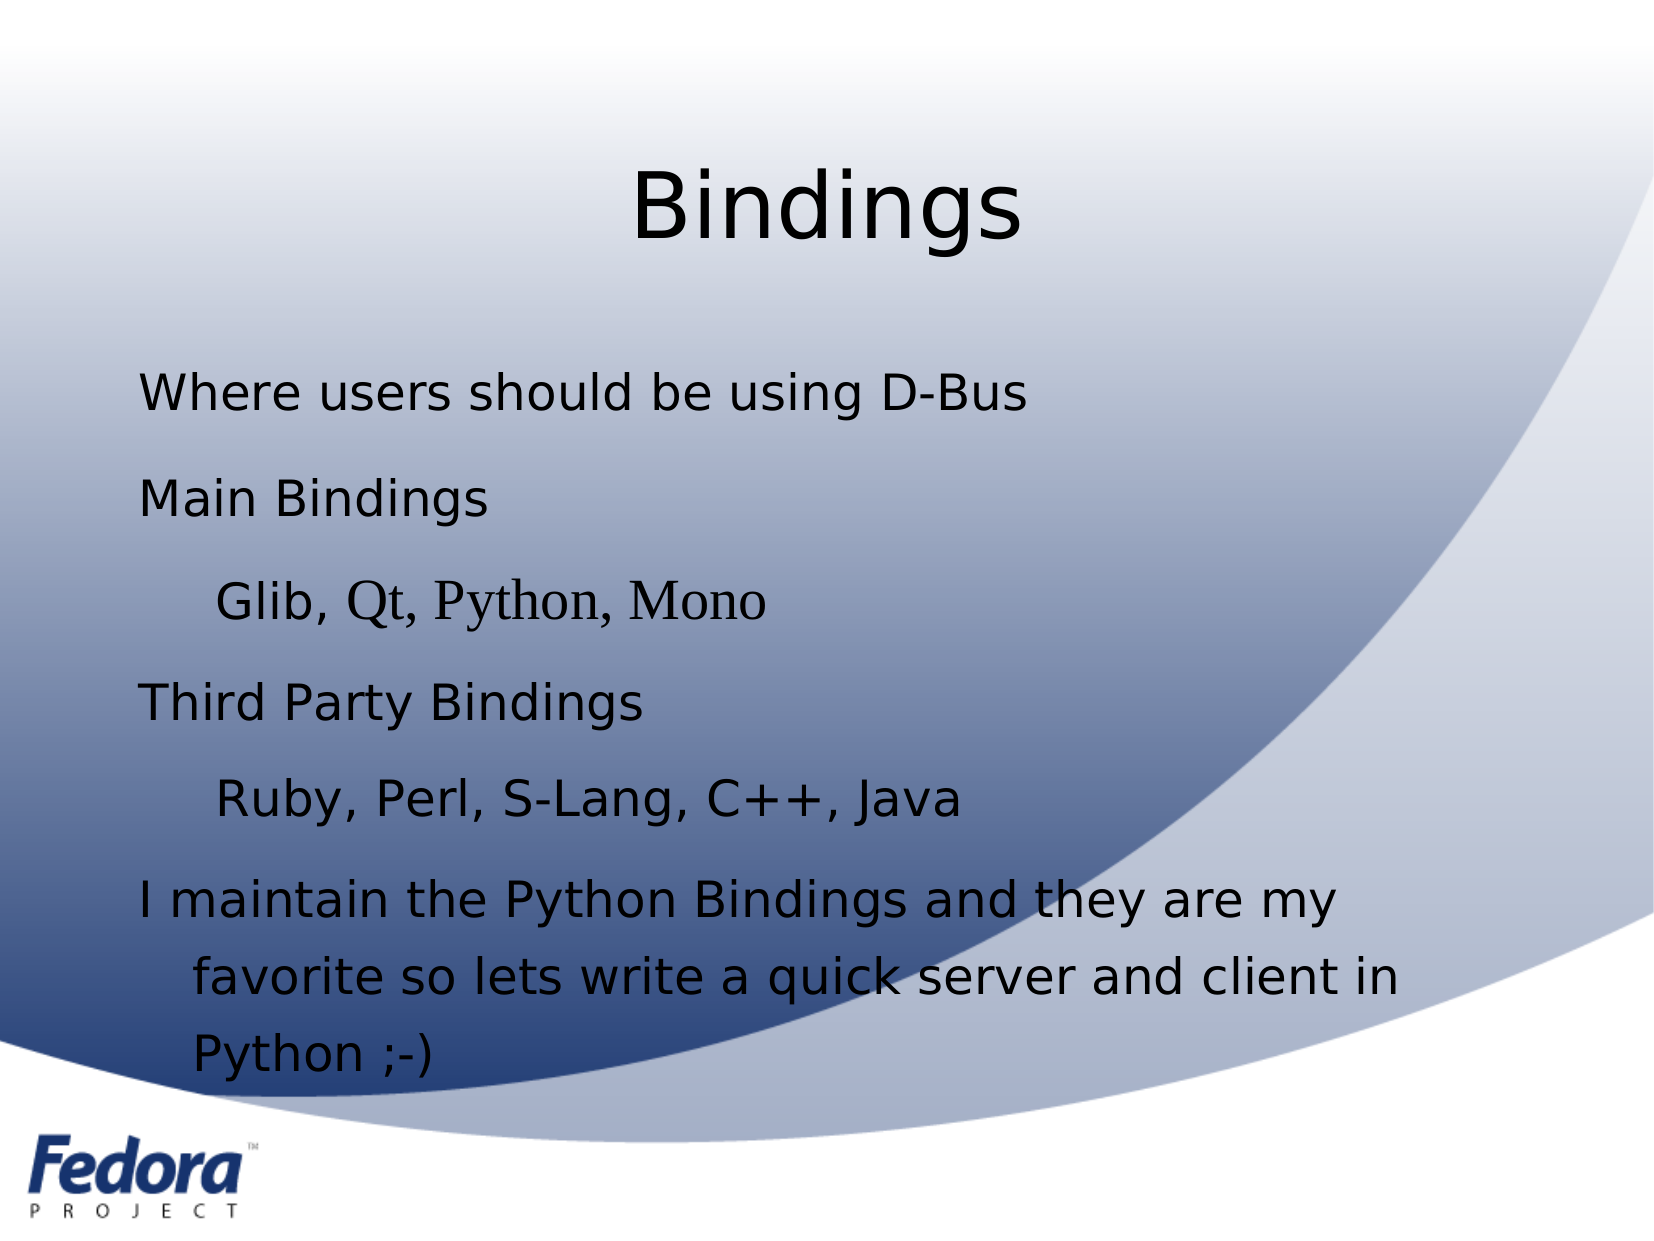

# Bindings
Where users should be using D-Bus
Main Bindings
Glib, Qt, Python, Mono
Third Party Bindings
Ruby, Perl, S-Lang, C++, Java
I maintain the Python Bindings and they are my favorite so lets write a quick server and client in Python ;-)